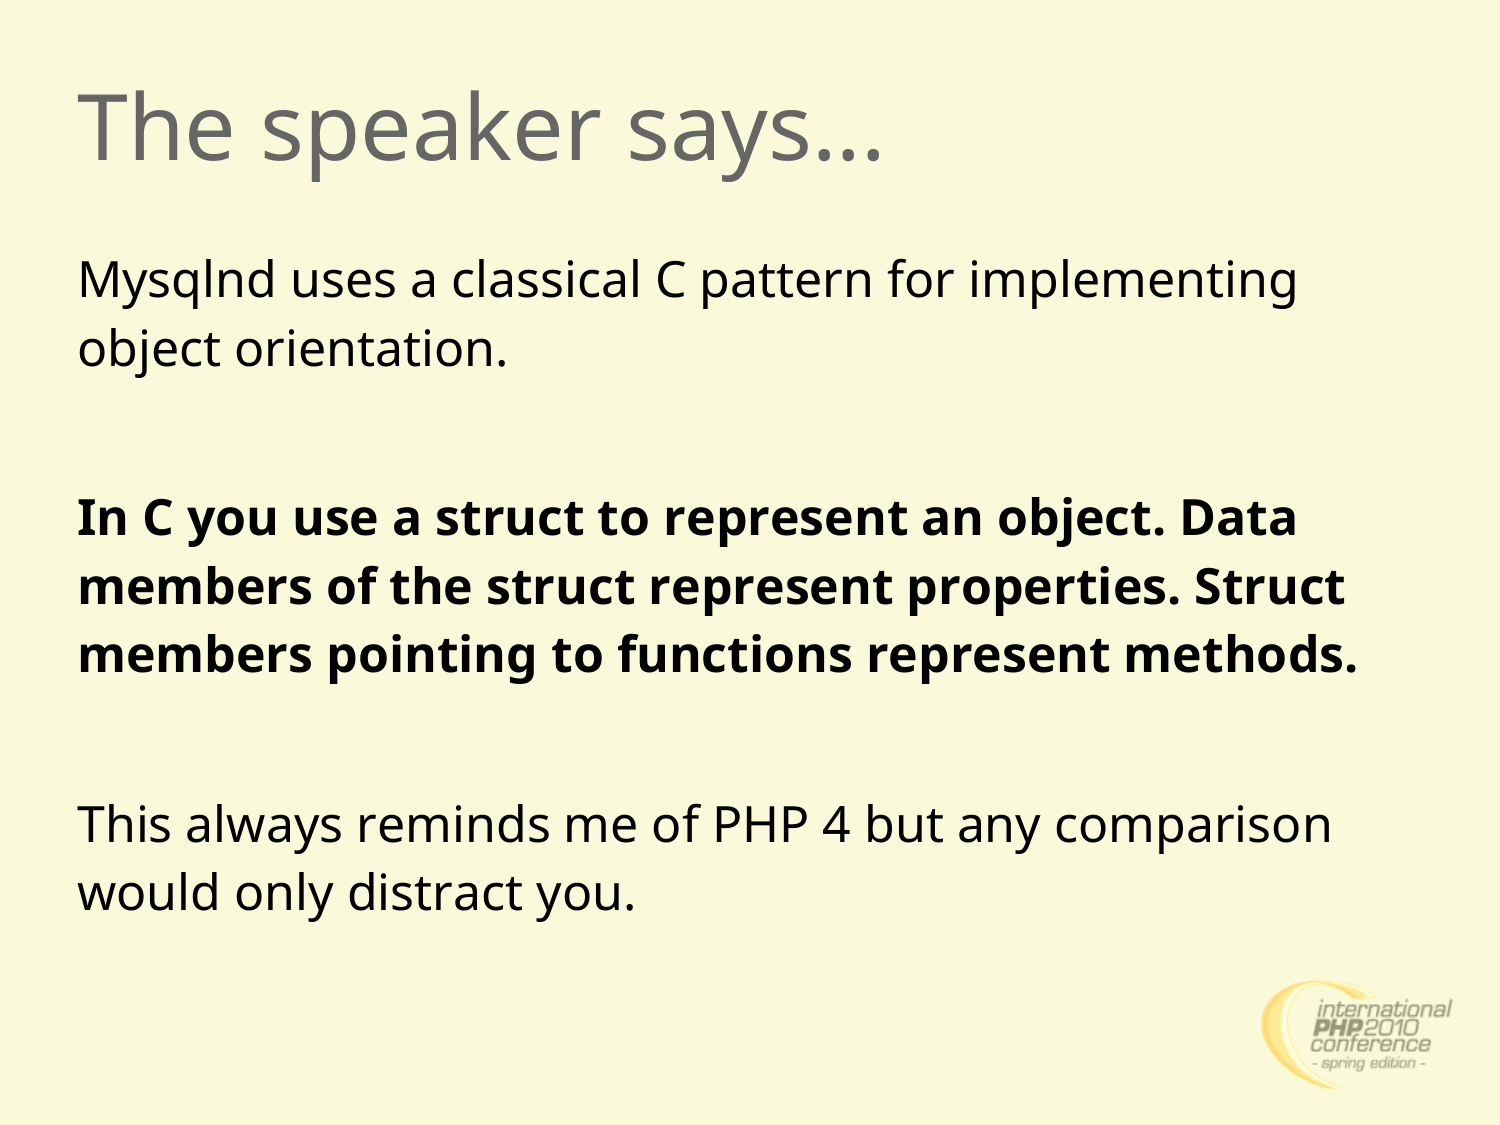

# The speaker says...
Mysqlnd uses a classical C pattern for implementing object orientation.
In C you use a struct to represent an object. Data members of the struct represent properties. Struct members pointing to functions represent methods.
This always reminds me of PHP 4 but any comparison would only distract you.